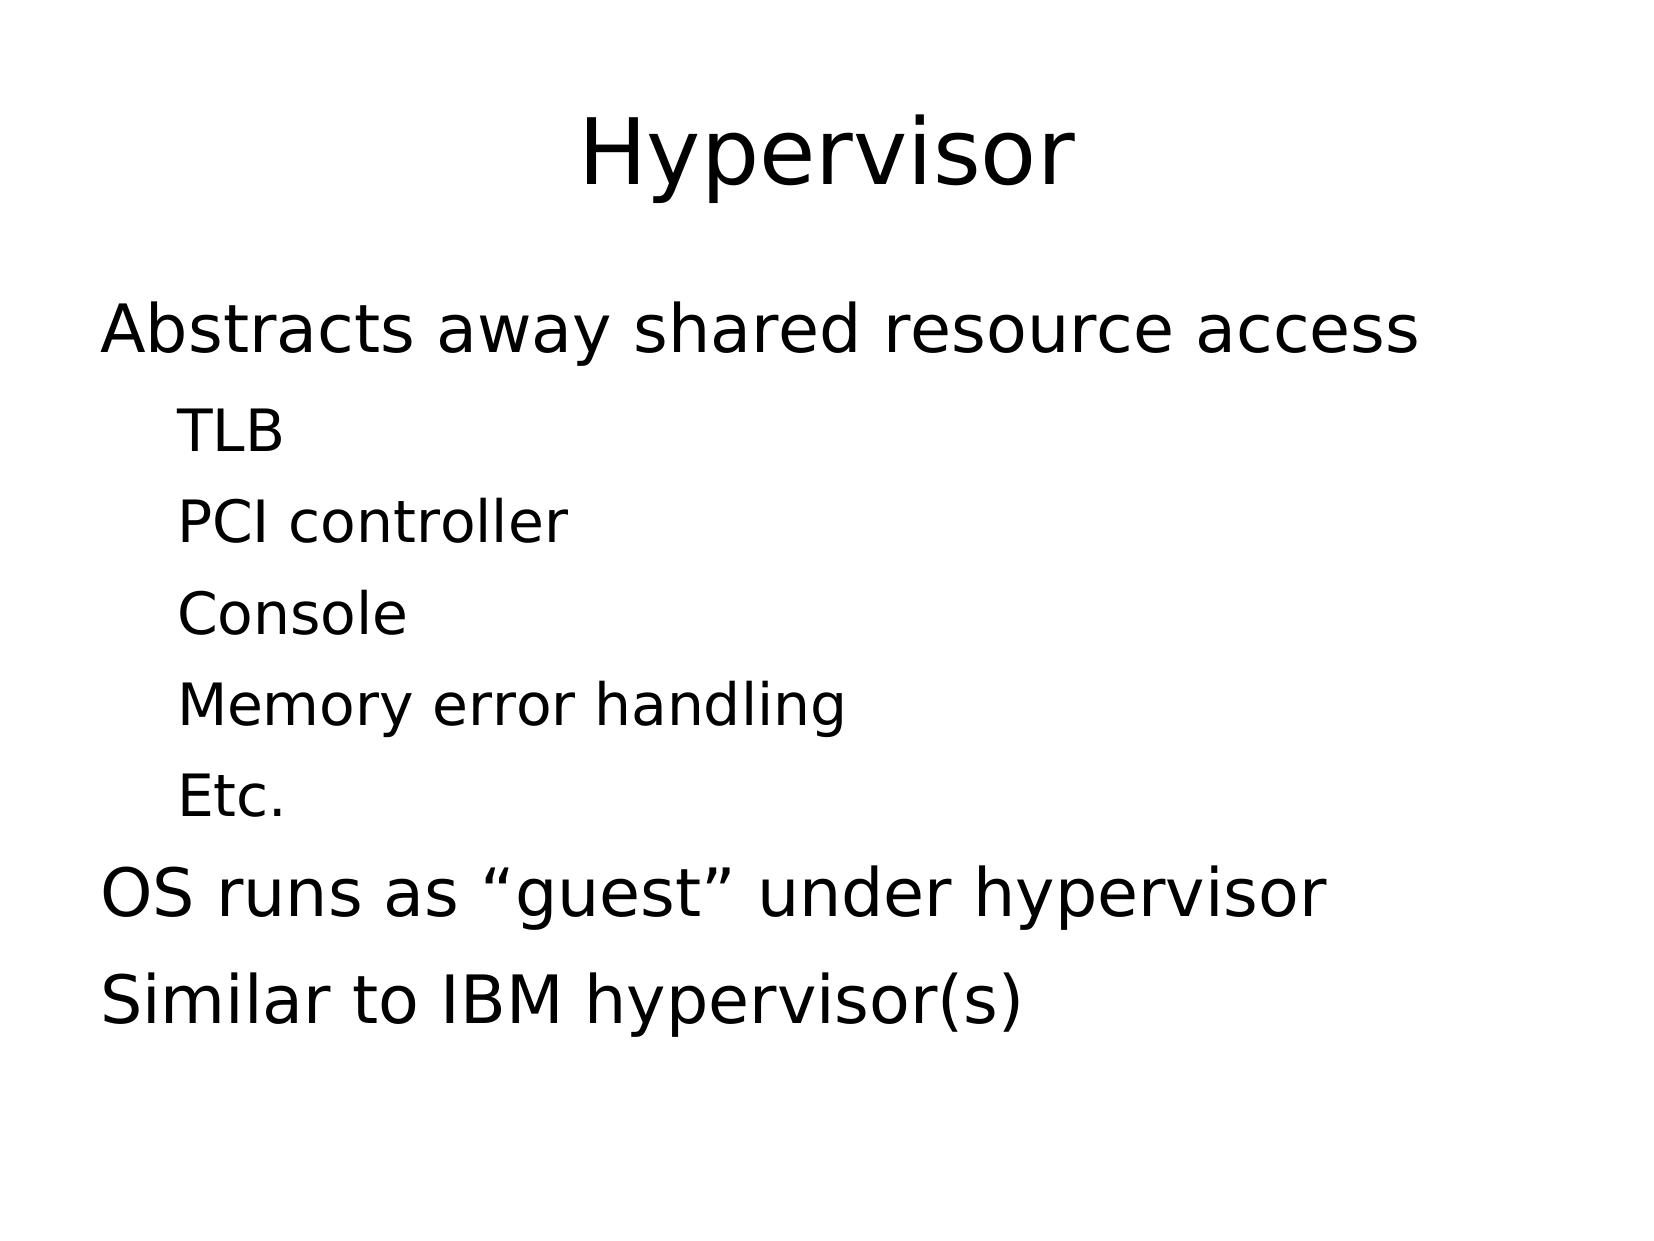

# Hypervisor
Abstracts away shared resource access
TLB
PCI controller
Console
Memory error handling
Etc.
OS runs as “guest” under hypervisor
Similar to IBM hypervisor(s)